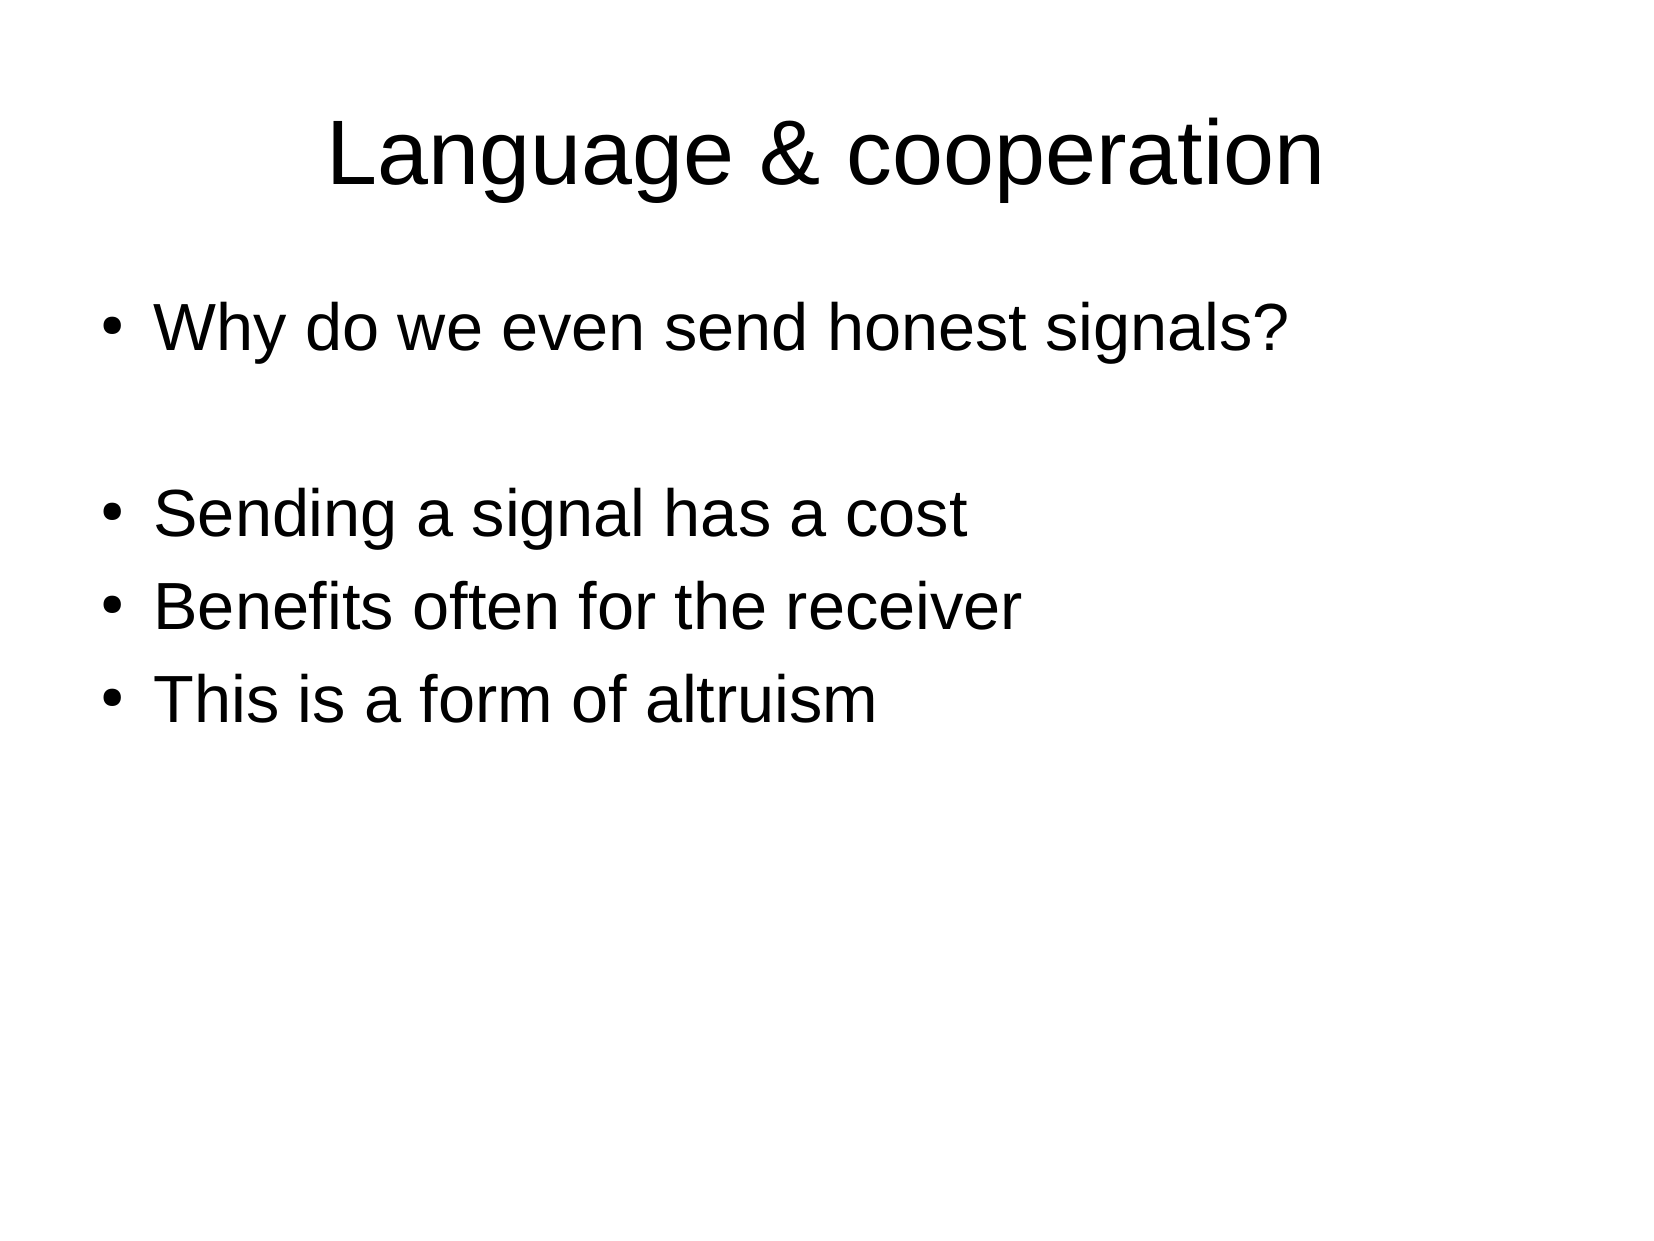

# Language & cooperation
Why do we even send honest signals?
Sending a signal has a cost
Benefits often for the receiver
This is a form of altruism